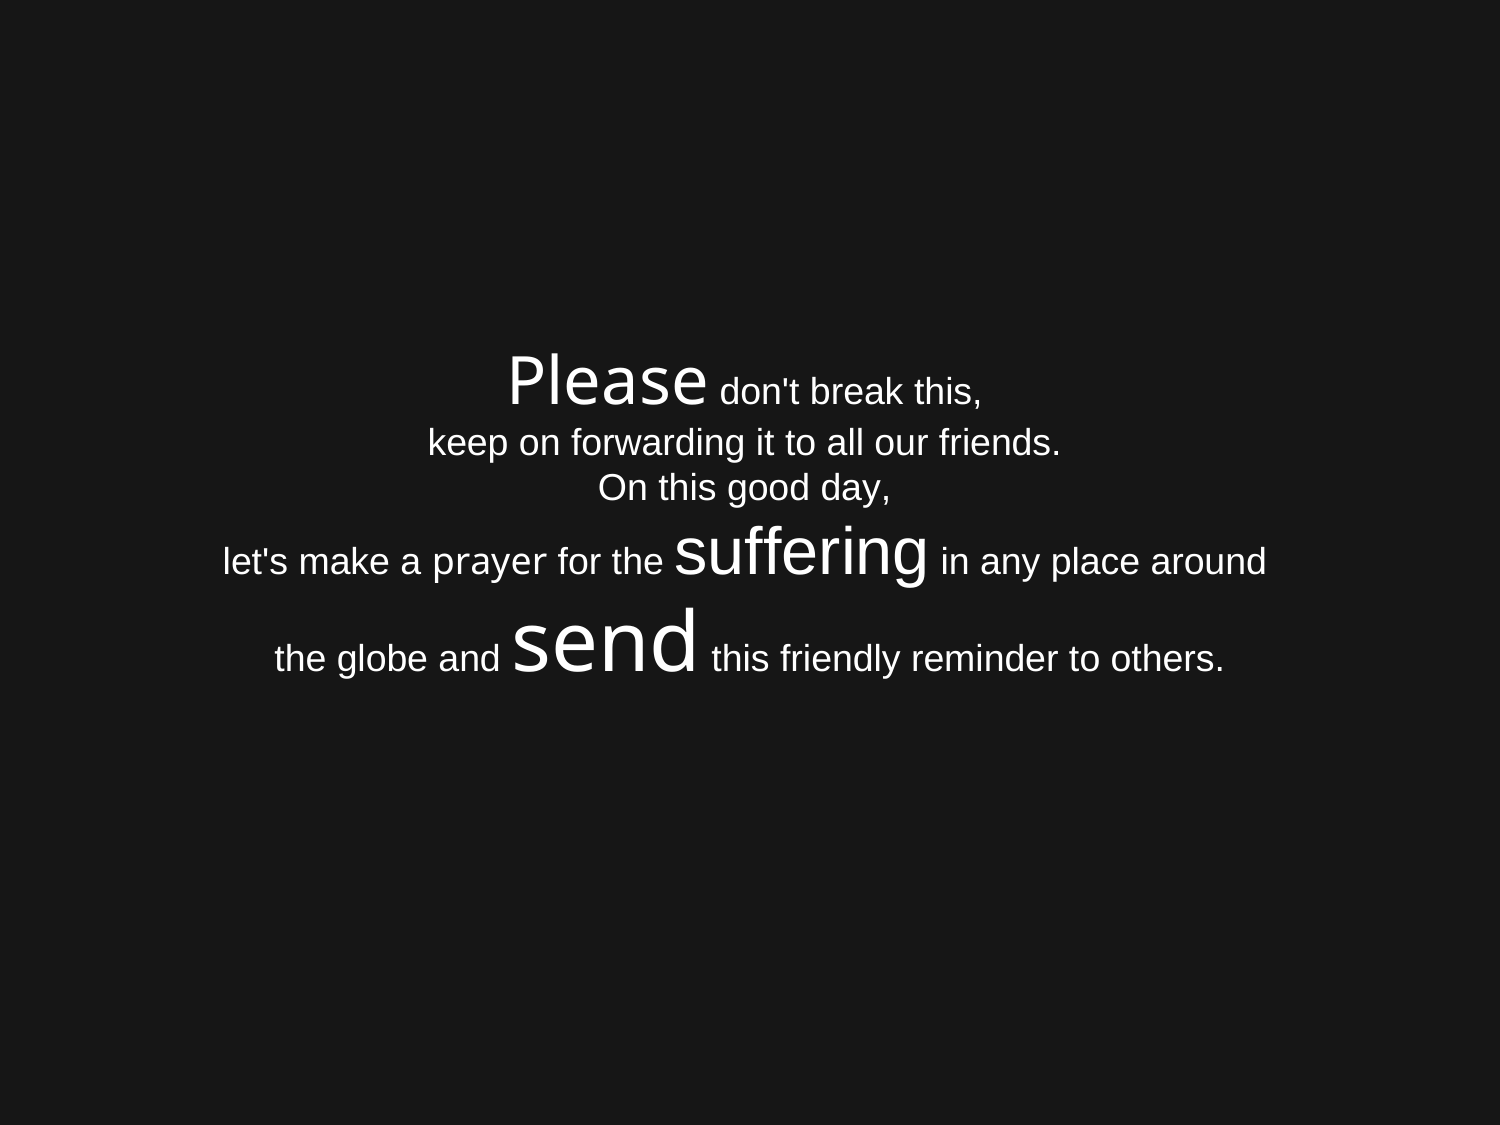

Please don't break this,
keep on forwarding it to all our friends.
On this good day,
let's make a prayer for the suffering in any place around
the globe and send this friendly reminder to others.